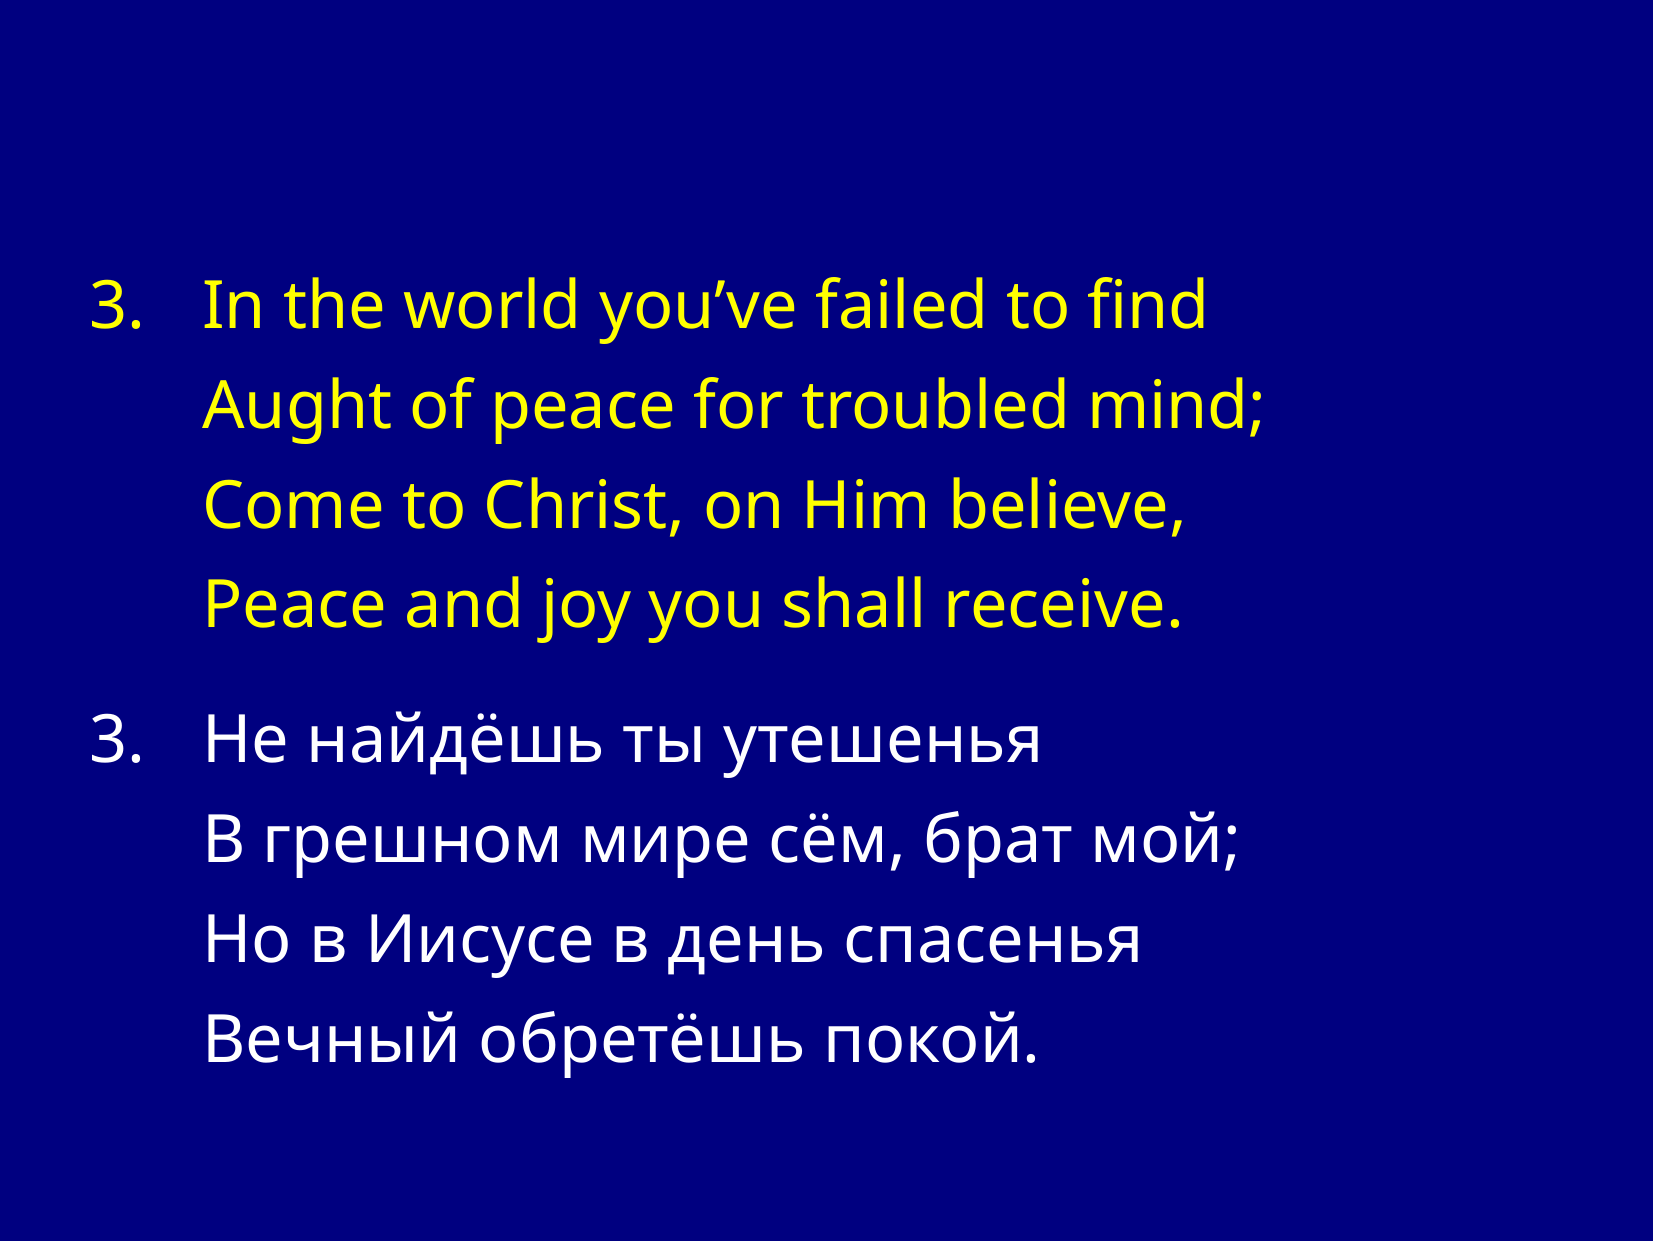

3.	In the world you’ve failed to find
	Aught of peace for troubled mind;
	Come to Christ, on Him believe,
	Peace and joy you shall receive.
3.	Не найдёшь ты утешенья
	В грешном мире сём, брат мой;
	Но в Иисусе в день спасенья
	Вечный обретёшь покой.